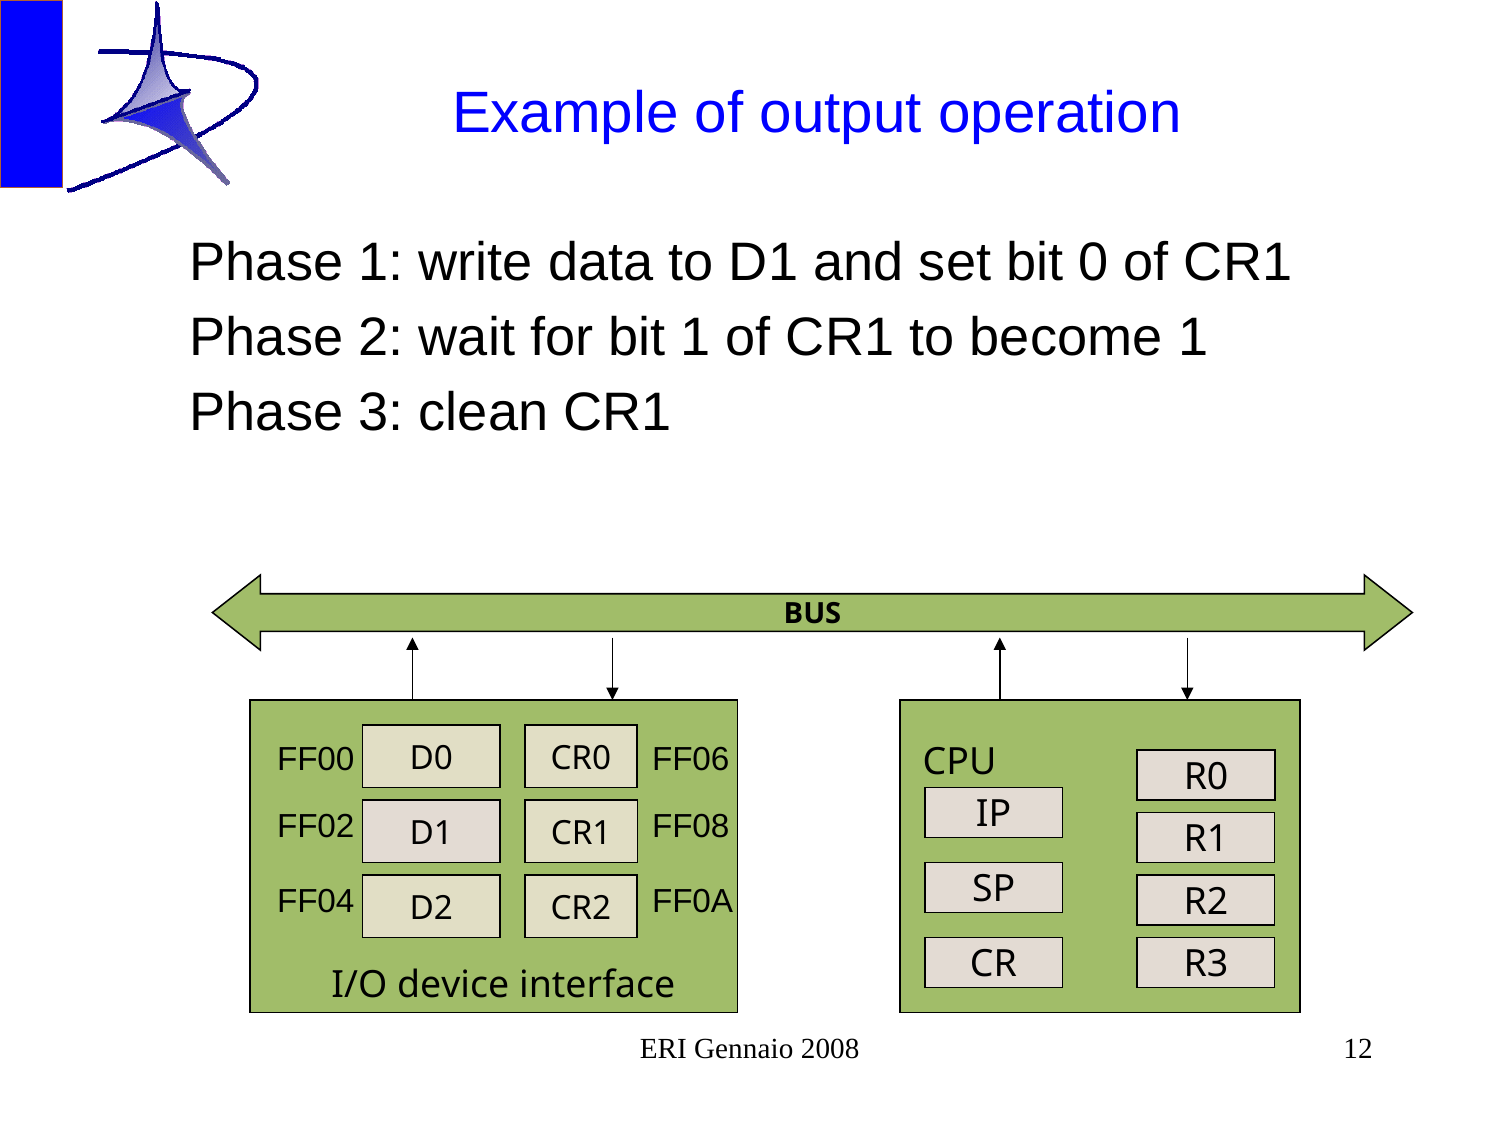

# Example of output operation
Phase 1: write data to D1 and set bit 0 of CR1
Phase 2: wait for bit 1 of CR1 to become 1
Phase 3: clean CR1
BUS
D0
CR0
FF00
FF06
FF02
D1
CR1
FF08
FF04
D2
CR2
FF0A
I/O device interface
CPU
R0
IP
R1
SP
R2
CR
R3
R0
R0
D1
D1
CR1
CR1
CR1
ERI Gennaio 2008
12